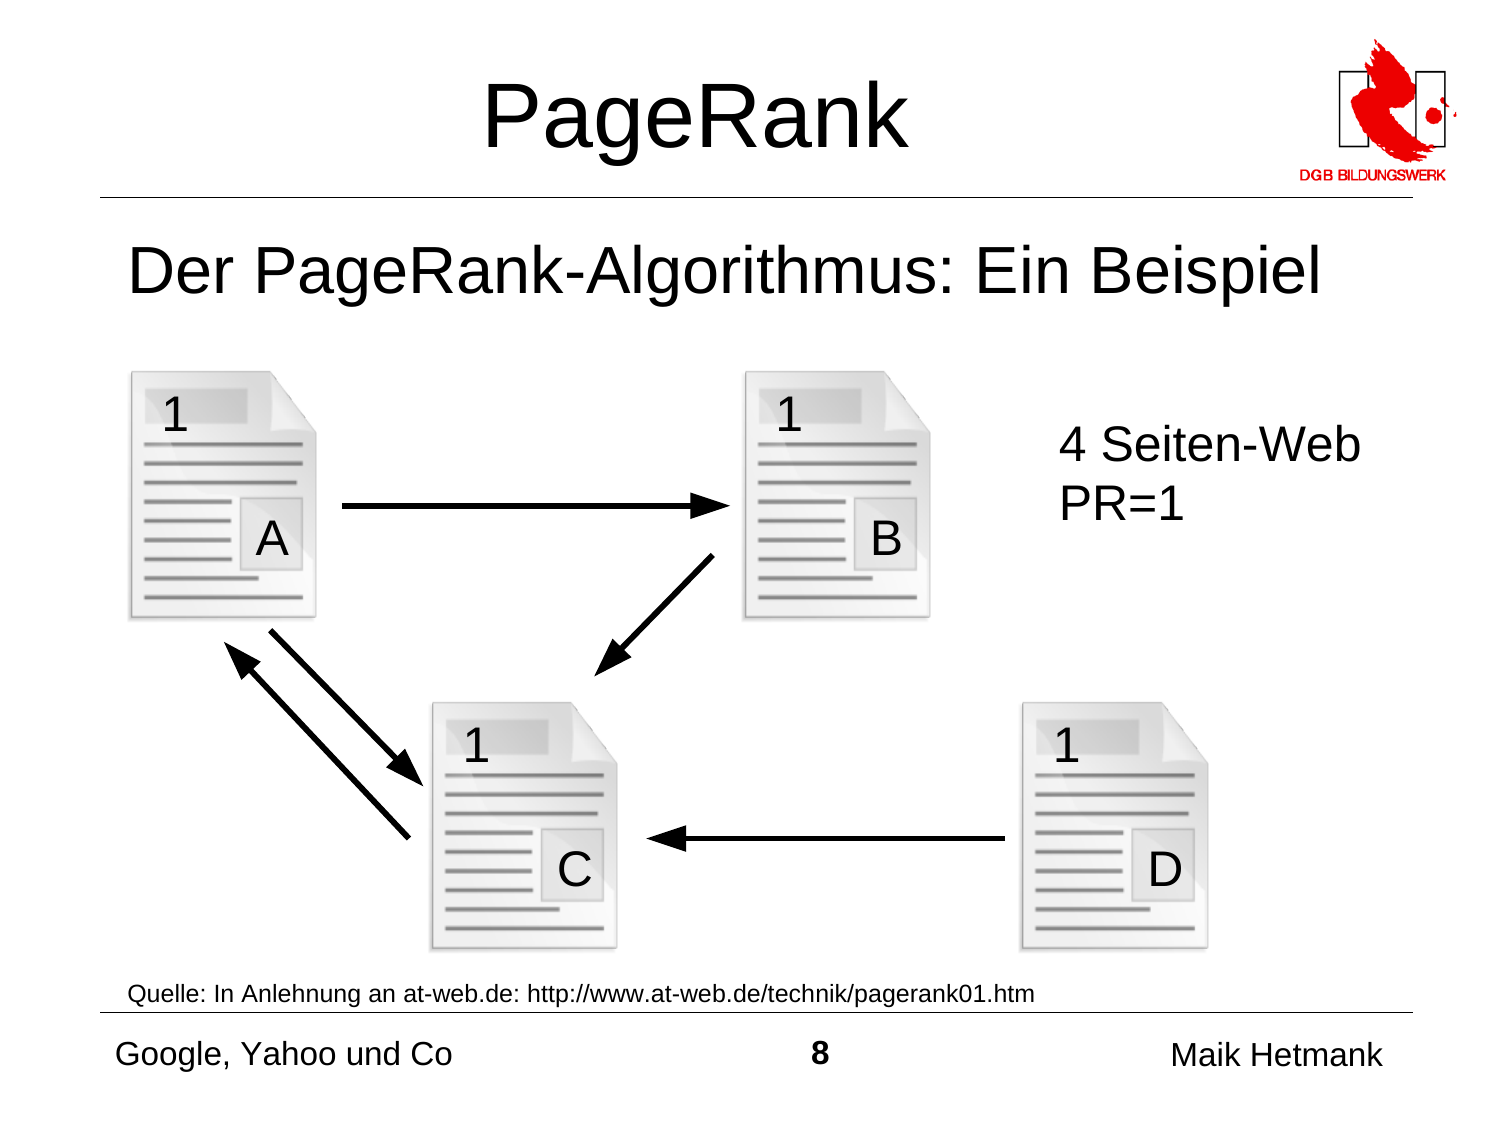

# PageRank
Der PageRank-Algorithmus: Ein Beispiel
1
1
4 Seiten-Web
PR=1
A
B
1
1
C
D
Quelle: In Anlehnung an at-web.de: http://www.at-web.de/technik/pagerank01.htm